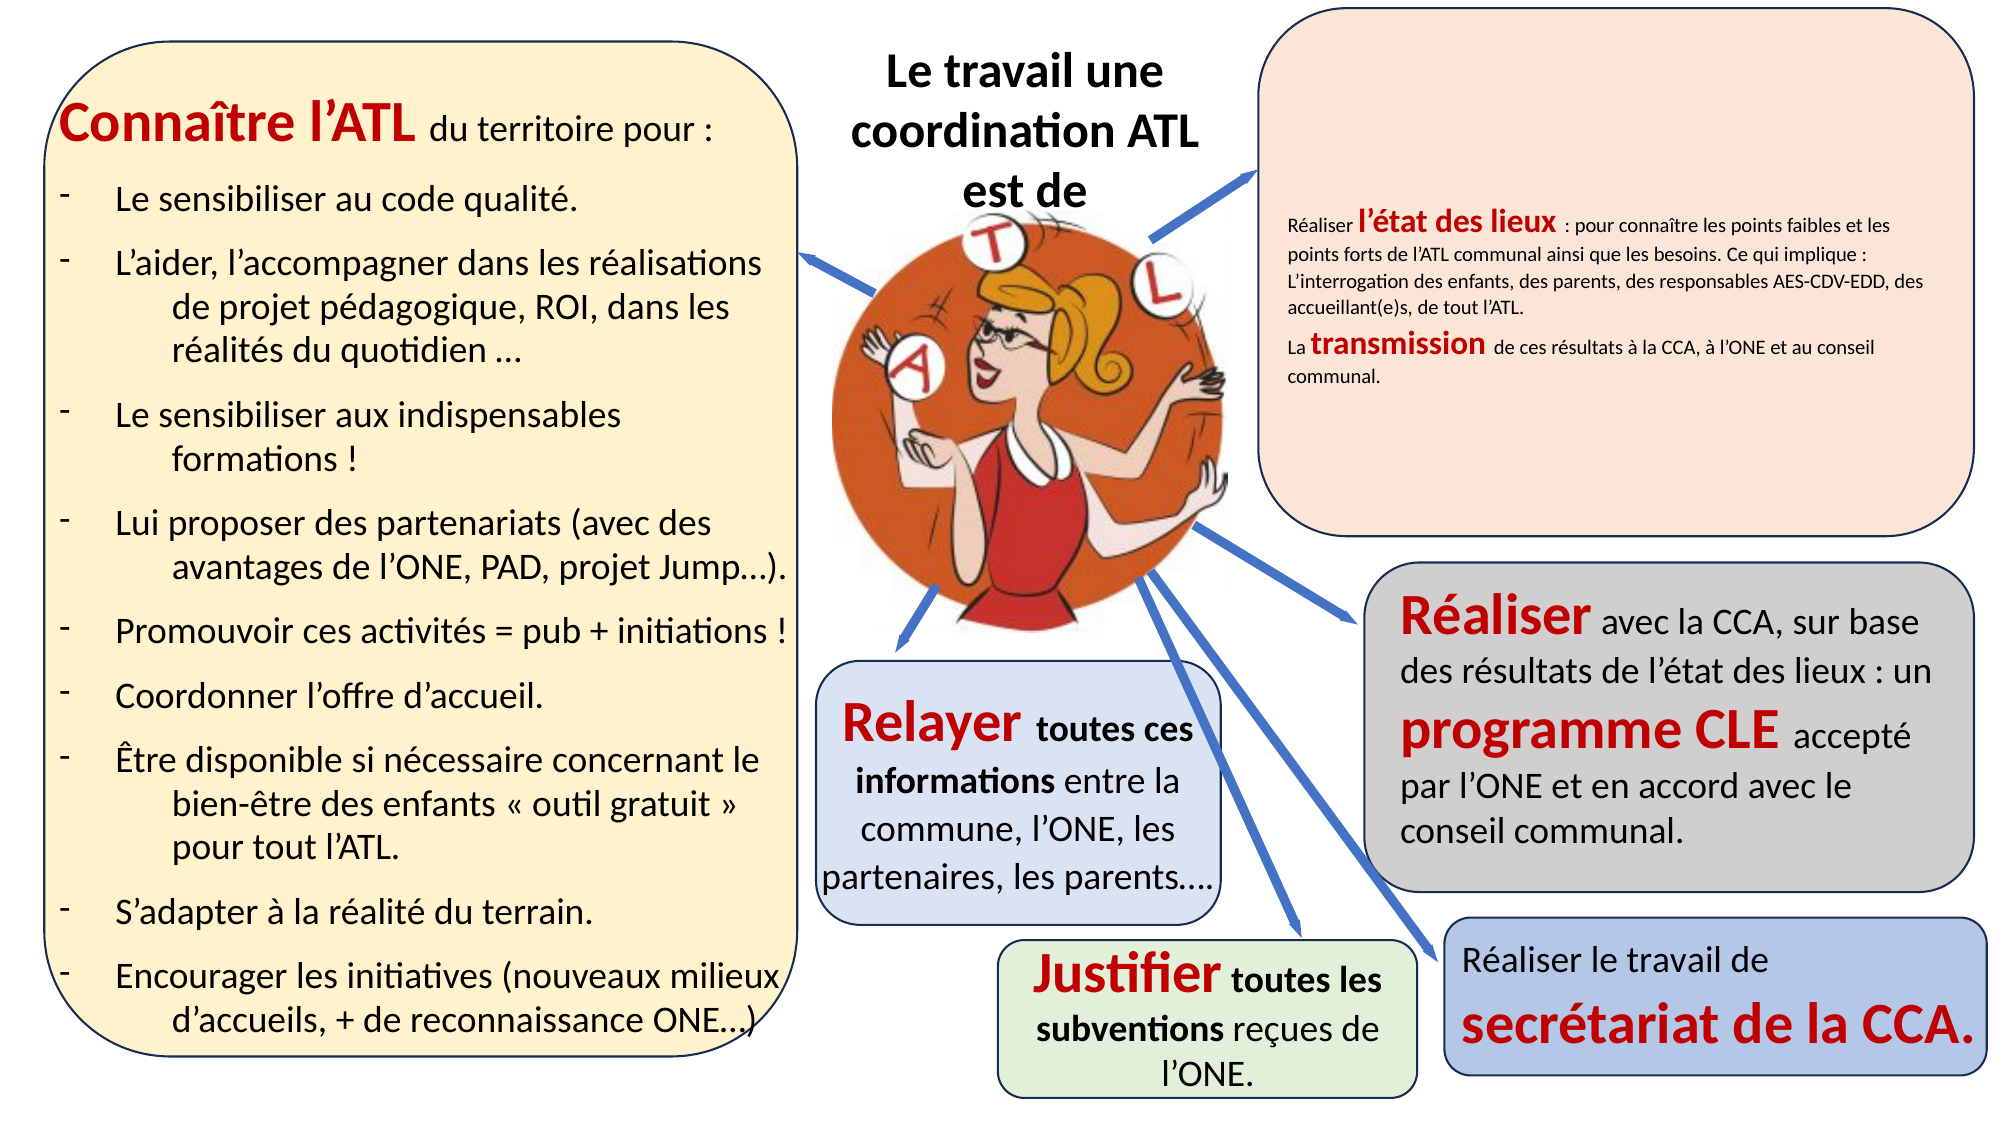

Le travail une coordination ATL est de
Connaître l’ATL du territoire pour :
Le sensibiliser au code qualité.
L’aider, l’accompagner dans les réalisations de projet pédagogique, ROI, dans les réalités du quotidien …
Le sensibiliser aux indispensables formations !
Lui proposer des partenariats (avec des avantages de l’ONE, PAD, projet Jump…).
Promouvoir ces activités = pub + initiations !
Coordonner l’offre d’accueil.
Être disponible si nécessaire concernant le bien-être des enfants « outil gratuit » pour tout l’ATL.
S’adapter à la réalité du terrain.
Encourager les initiatives (nouveaux milieux d’accueils, + de reconnaissance ONE…)
# Réaliser l’état des lieux : pour connaître les points faibles et les points forts de l’ATL communal ainsi que les besoins. Ce qui implique : L’interrogation des enfants, des parents, des responsables AES-CDV-EDD, des accueillant(e)s, de tout l’ATL. La transmission de ces résultats à la CCA, à l’ONE et au conseil communal.
Réaliser avec la CCA, sur base des résultats de l’état des lieux : un programme CLE accepté par l’ONE et en accord avec le conseil communal.
Relayer toutes ces informations entre la commune, l’ONE, les partenaires, les parents….
Réaliser le travail de secrétariat de la CCA.
Justifier toutes les subventions reçues de l’ONE.